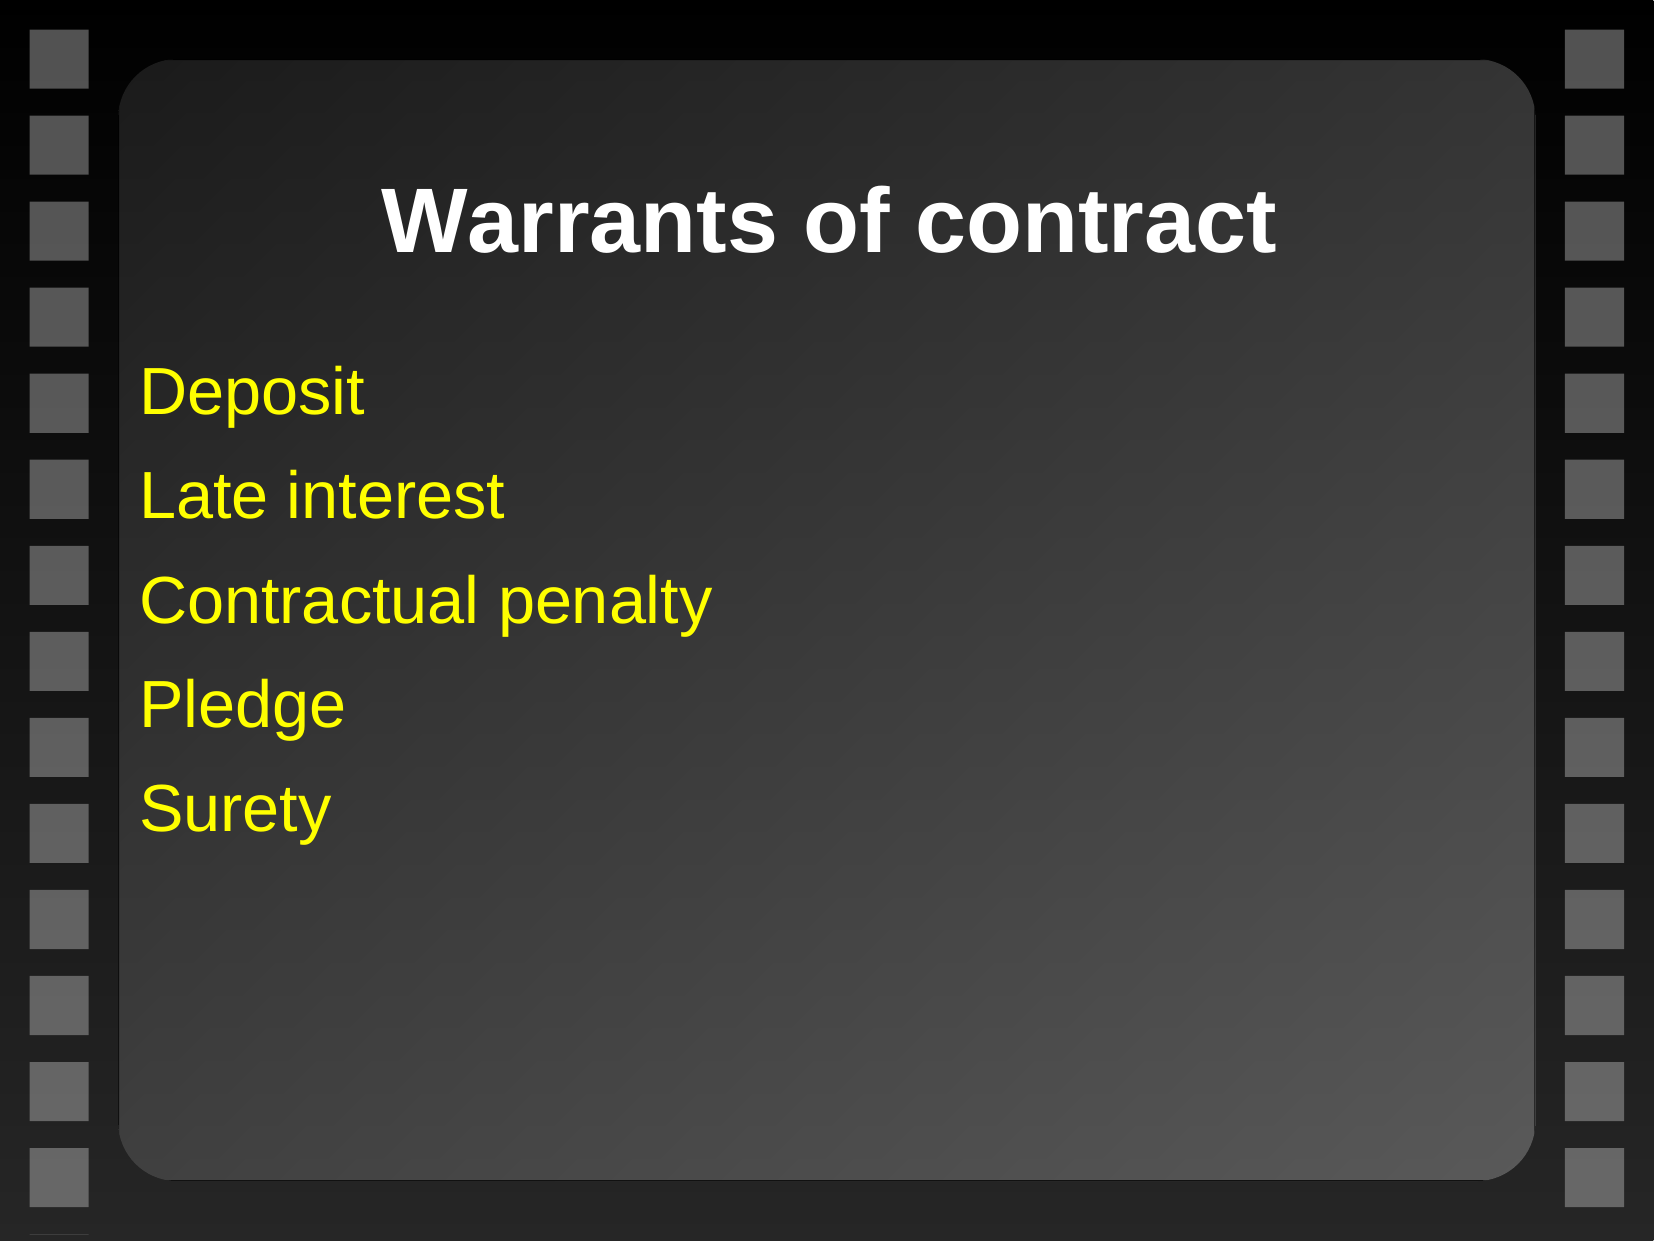

# Warrants of contract
Deposit
Late interest
Contractual penalty
Pledge
Surety